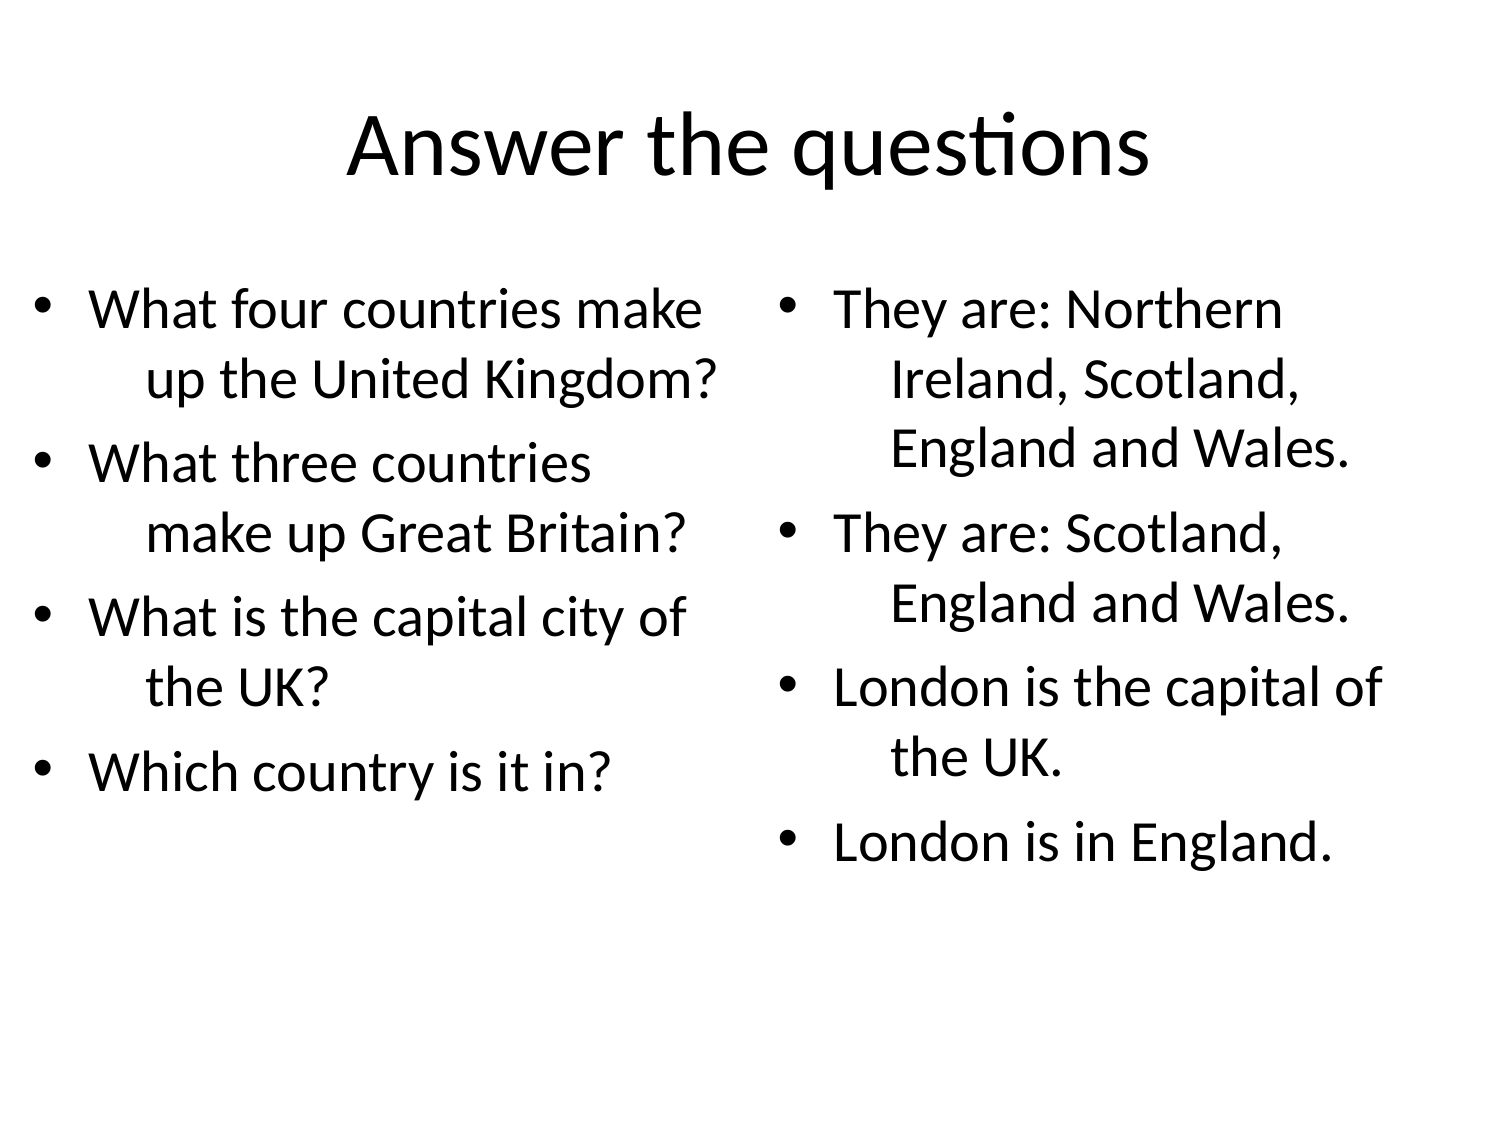

# Answer the questions
What four countries make up the United Kingdom?
What three countries make up Great Britain?
What is the capital city of the UK?
Which country is it in?
They are: Northern Ireland, Scotland, England and Wales.
They are: Scotland, England and Wales.
London is the capital of the UK.
London is in England.